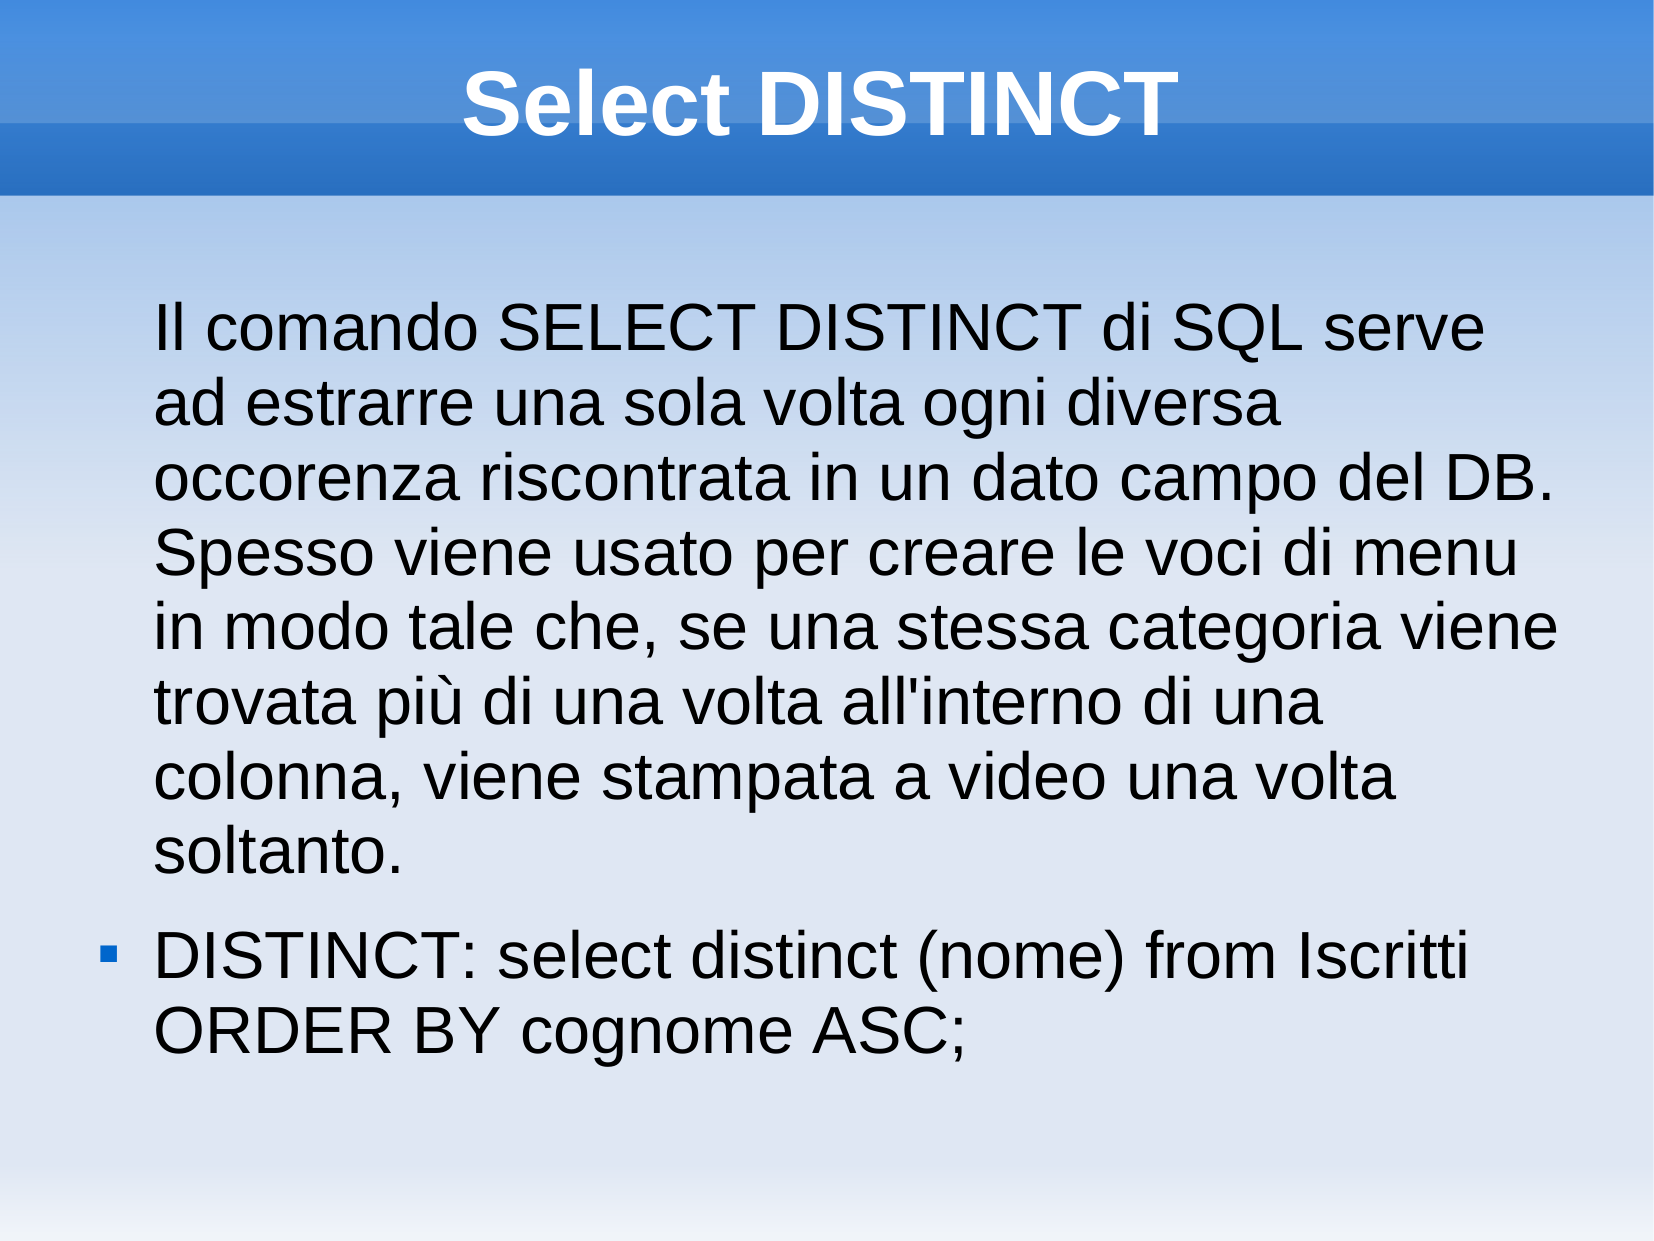

# Select DISTINCT
Il comando SELECT DISTINCT di SQL serve ad estrarre una sola volta ogni diversa occorenza riscontrata in un dato campo del DB. Spesso viene usato per creare le voci di menu in modo tale che, se una stessa categoria viene trovata più di una volta all'interno di una colonna, viene stampata a video una volta soltanto.
DISTINCT: select distinct (nome) from Iscritti ORDER BY cognome ASC;